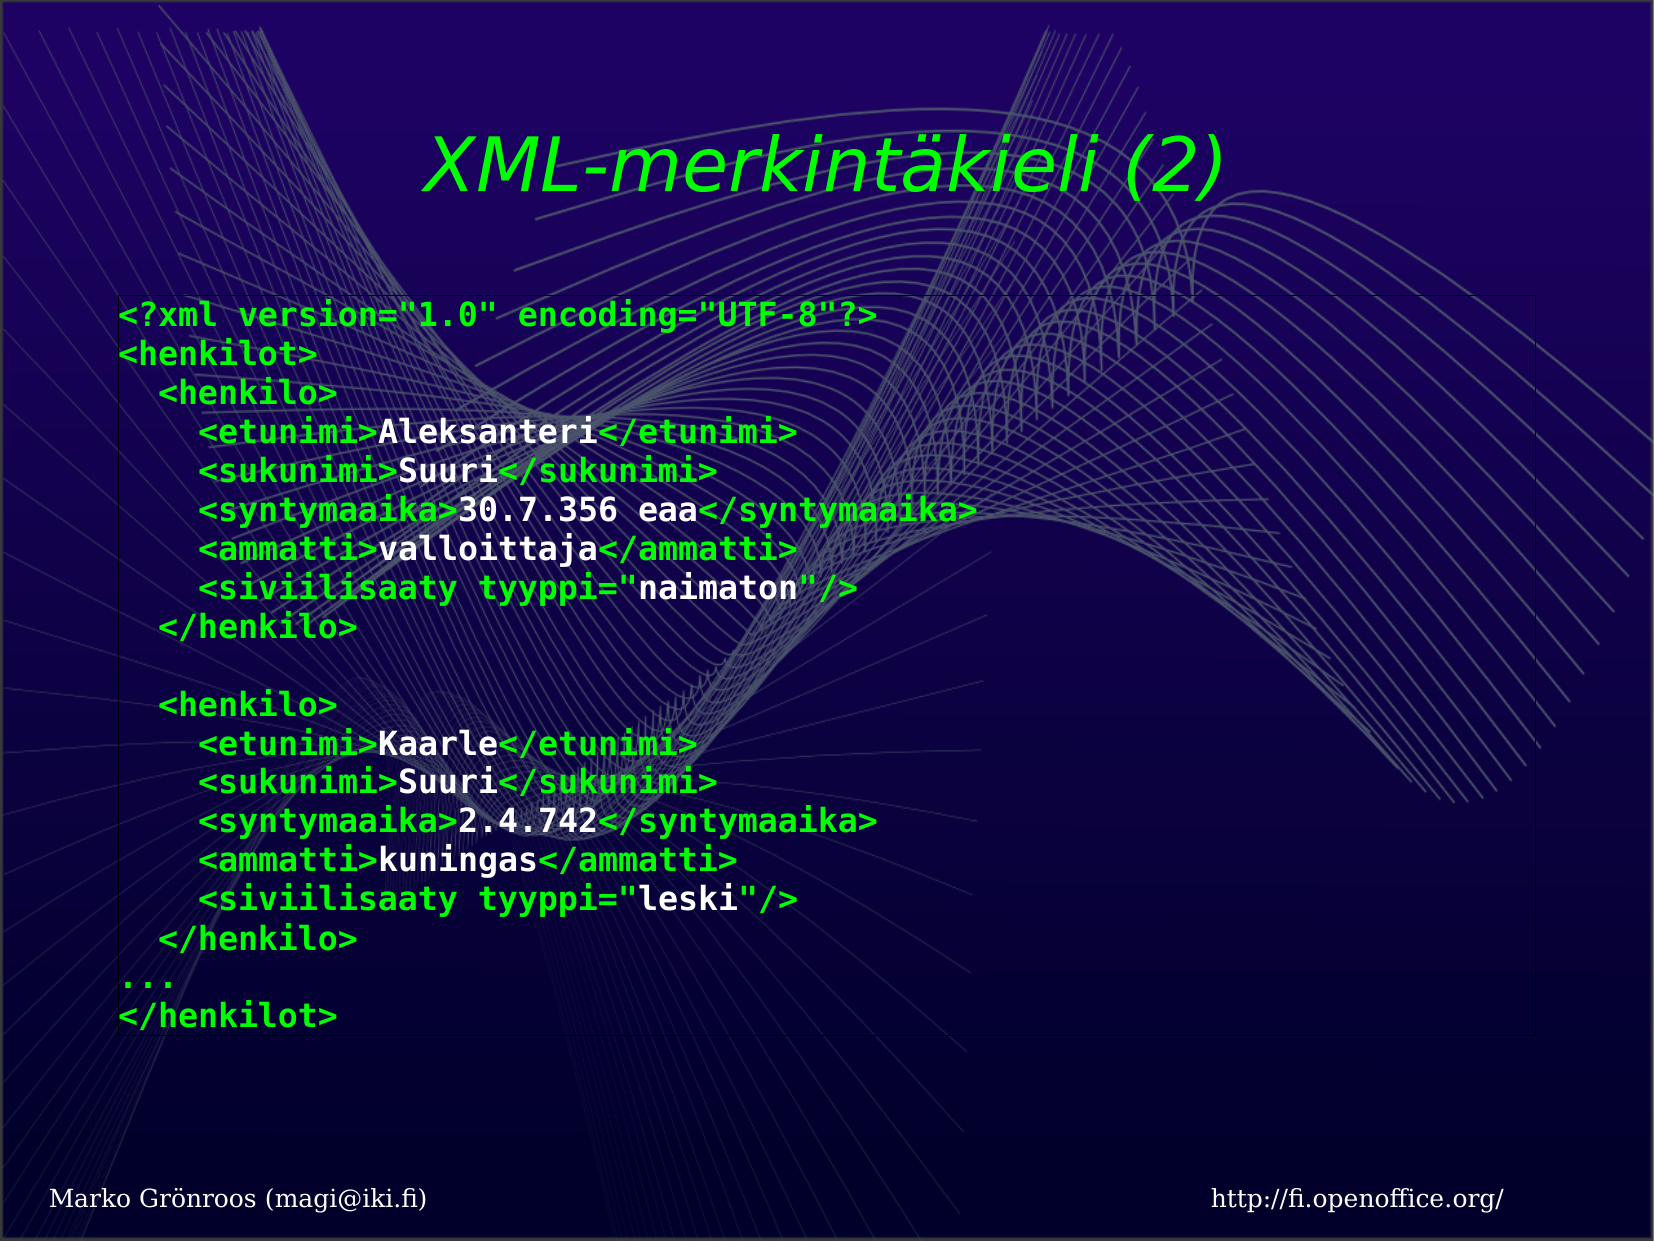

# XML-merkintäkieli (2)
<?xml version="1.0" encoding="UTF-8"?>
<henkilot>
 <henkilo>
 <etunimi>Aleksanteri</etunimi>
 <sukunimi>Suuri</sukunimi>
 <syntymaaika>30.7.356 eaa</syntymaaika>
 <ammatti>valloittaja</ammatti>
 <siviilisaaty tyyppi="naimaton"/>
 </henkilo>
 <henkilo>
 <etunimi>Kaarle</etunimi>
 <sukunimi>Suuri</sukunimi>
 <syntymaaika>2.4.742</syntymaaika>
 <ammatti>kuningas</ammatti>
 <siviilisaaty tyyppi="leski"/>
 </henkilo>
...
</henkilot>